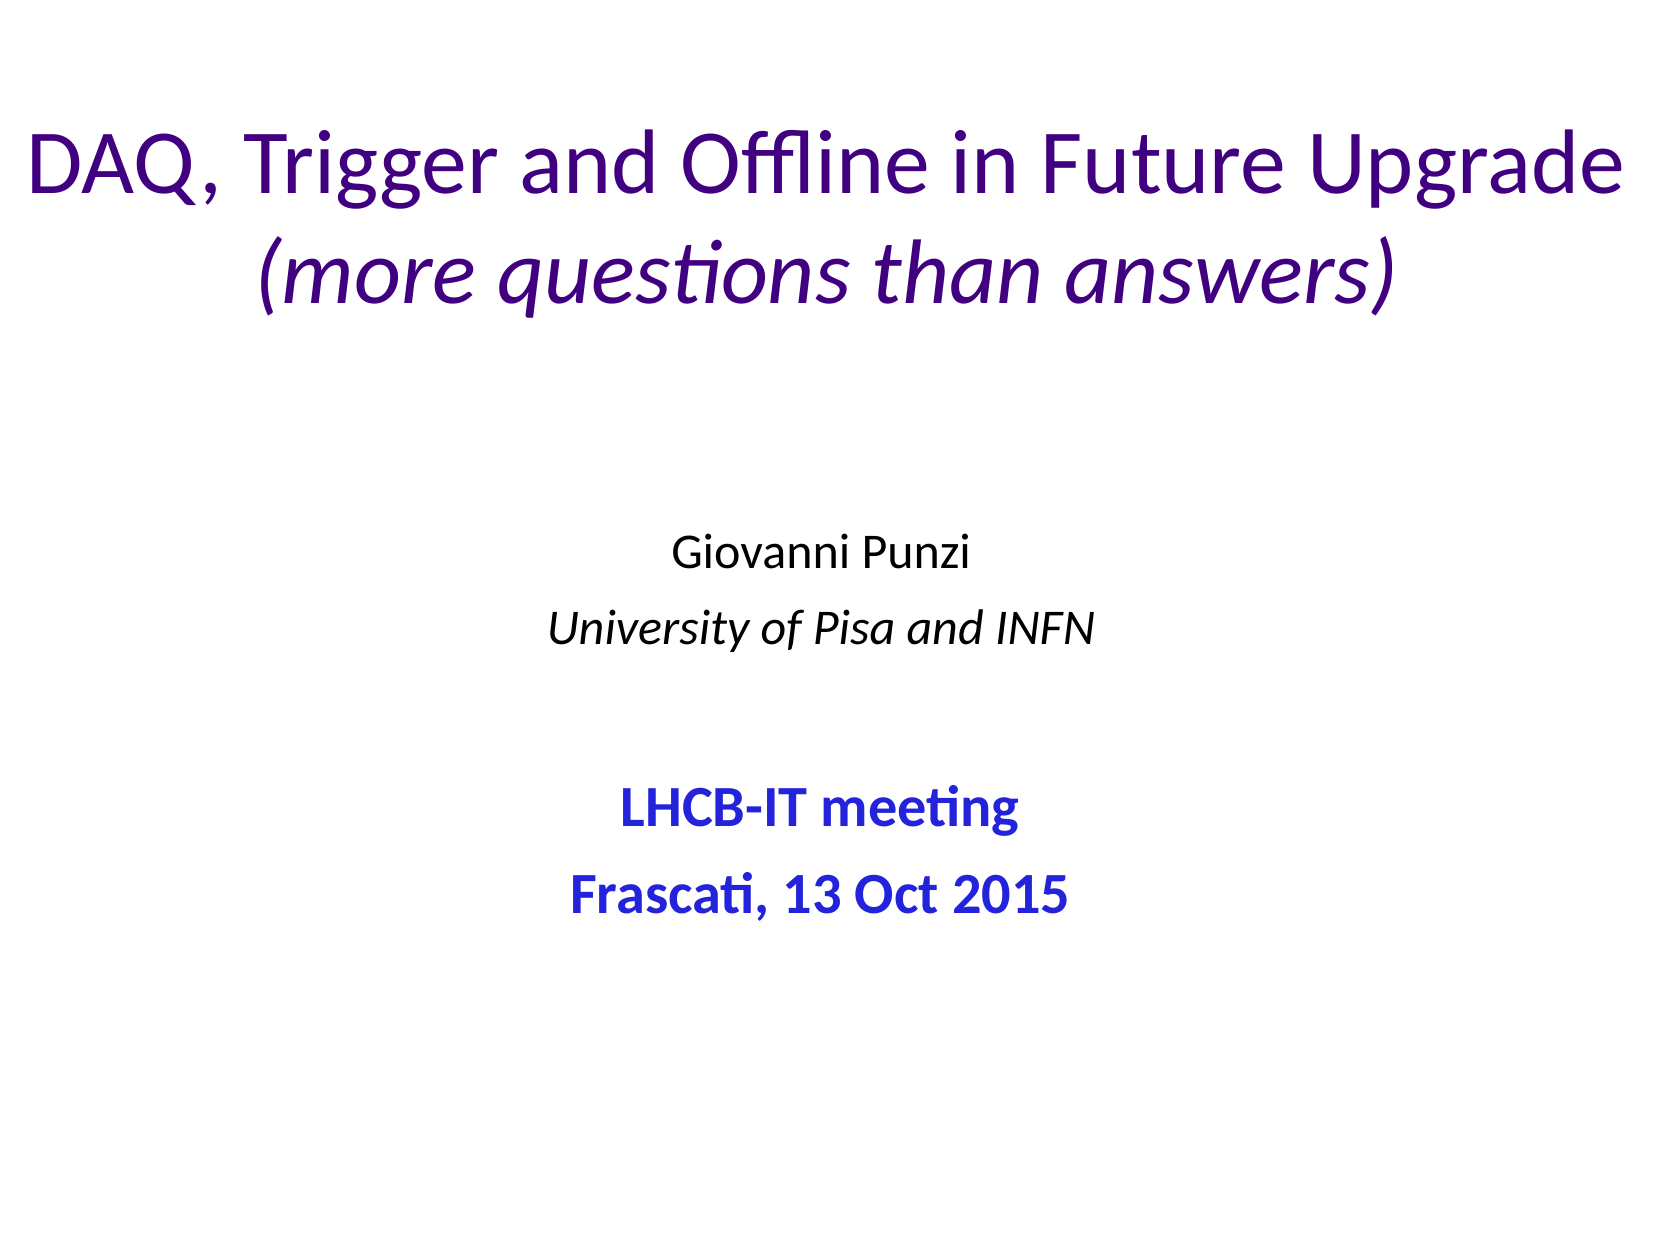

# DAQ, Trigger and Offline in Future Upgrade (more questions than answers)
Giovanni Punzi
University of Pisa and INFN
LHCB-IT meeting
Frascati, 13 Oct 2015